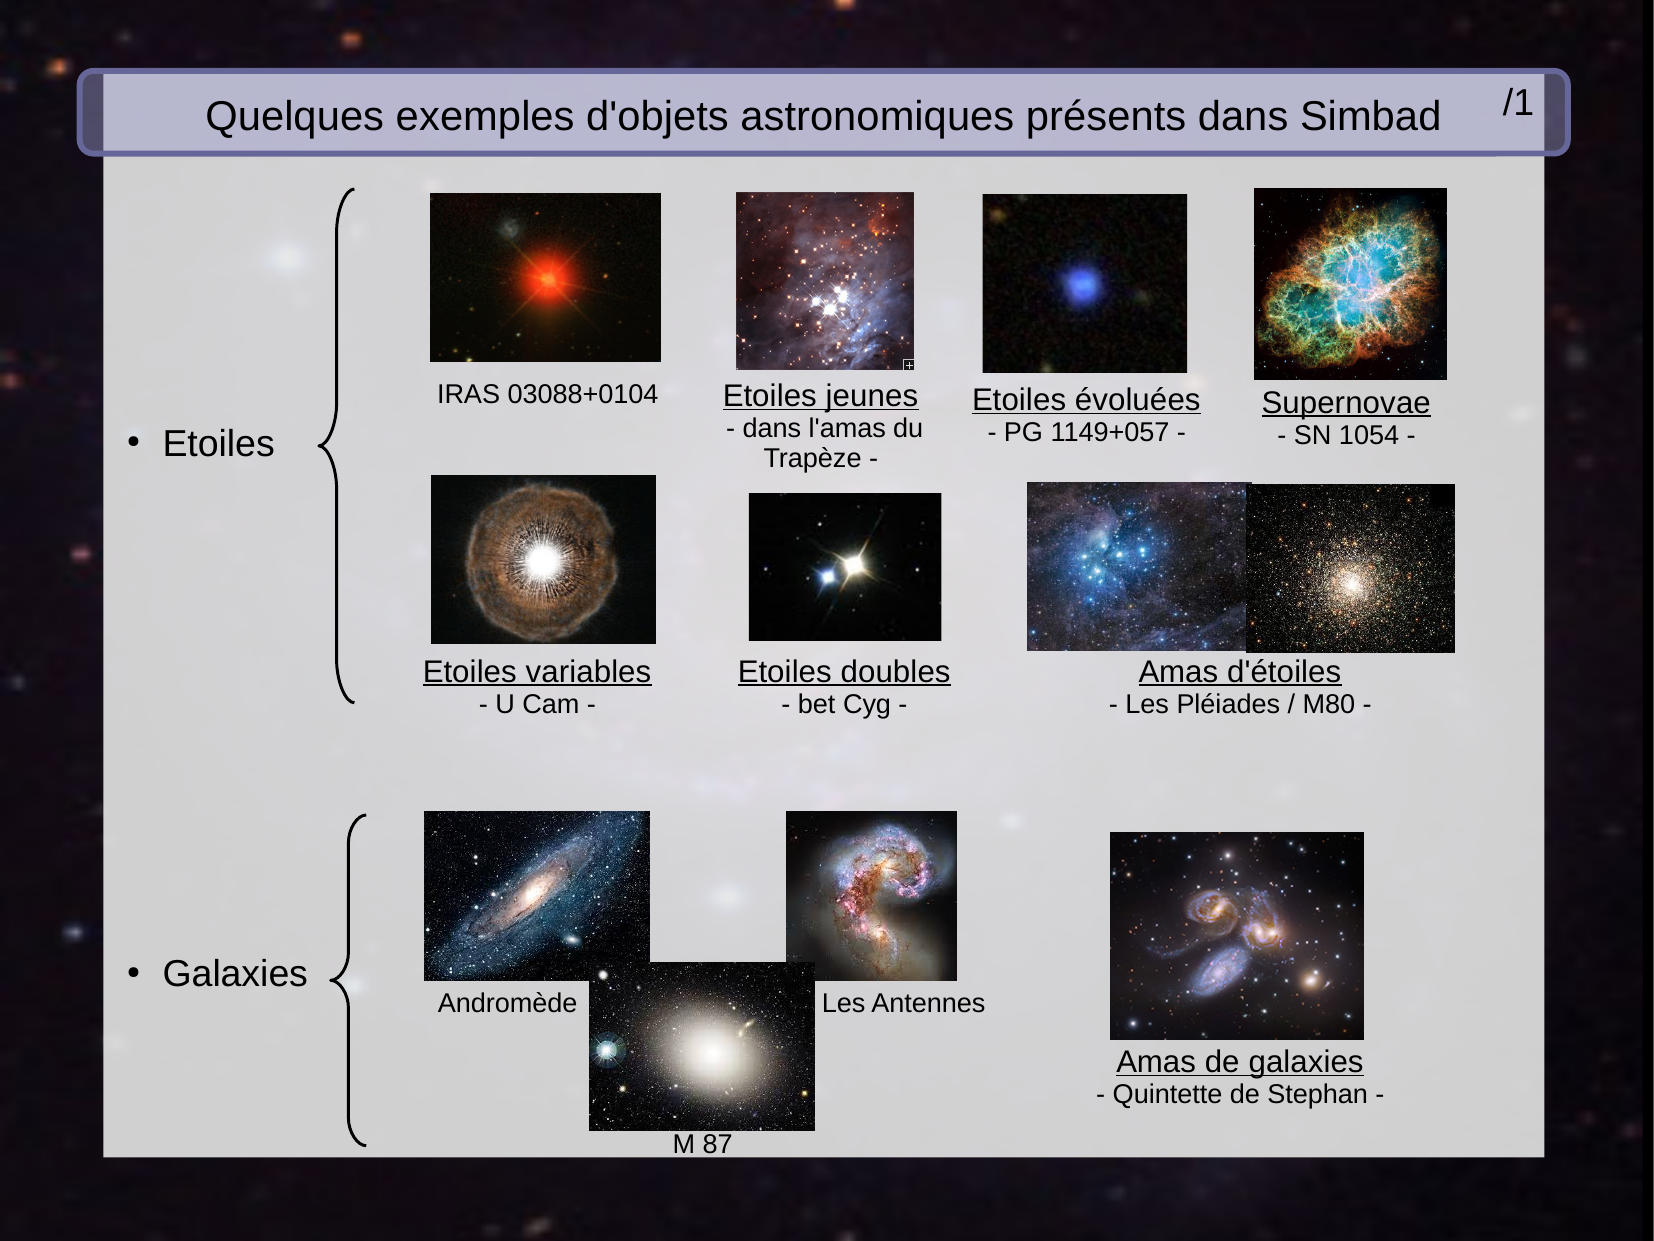

Quelques exemples d'objets astronomiques présents dans Simbad
/1
Etoiles jeunes
 - dans l'amas du Trapèze -
IRAS 03088+0104
Etoiles évoluées
- PG 1149+057 -
Supernovae
- SN 1054 -
Etoiles
Etoiles variables
- U Cam -
Etoiles doubles
- bet Cyg -
Amas d'étoiles
- Les Pléiades / M80 -
Galaxies
Andromède
Les Antennes
Amas de galaxies
- Quintette de Stephan -
M 87